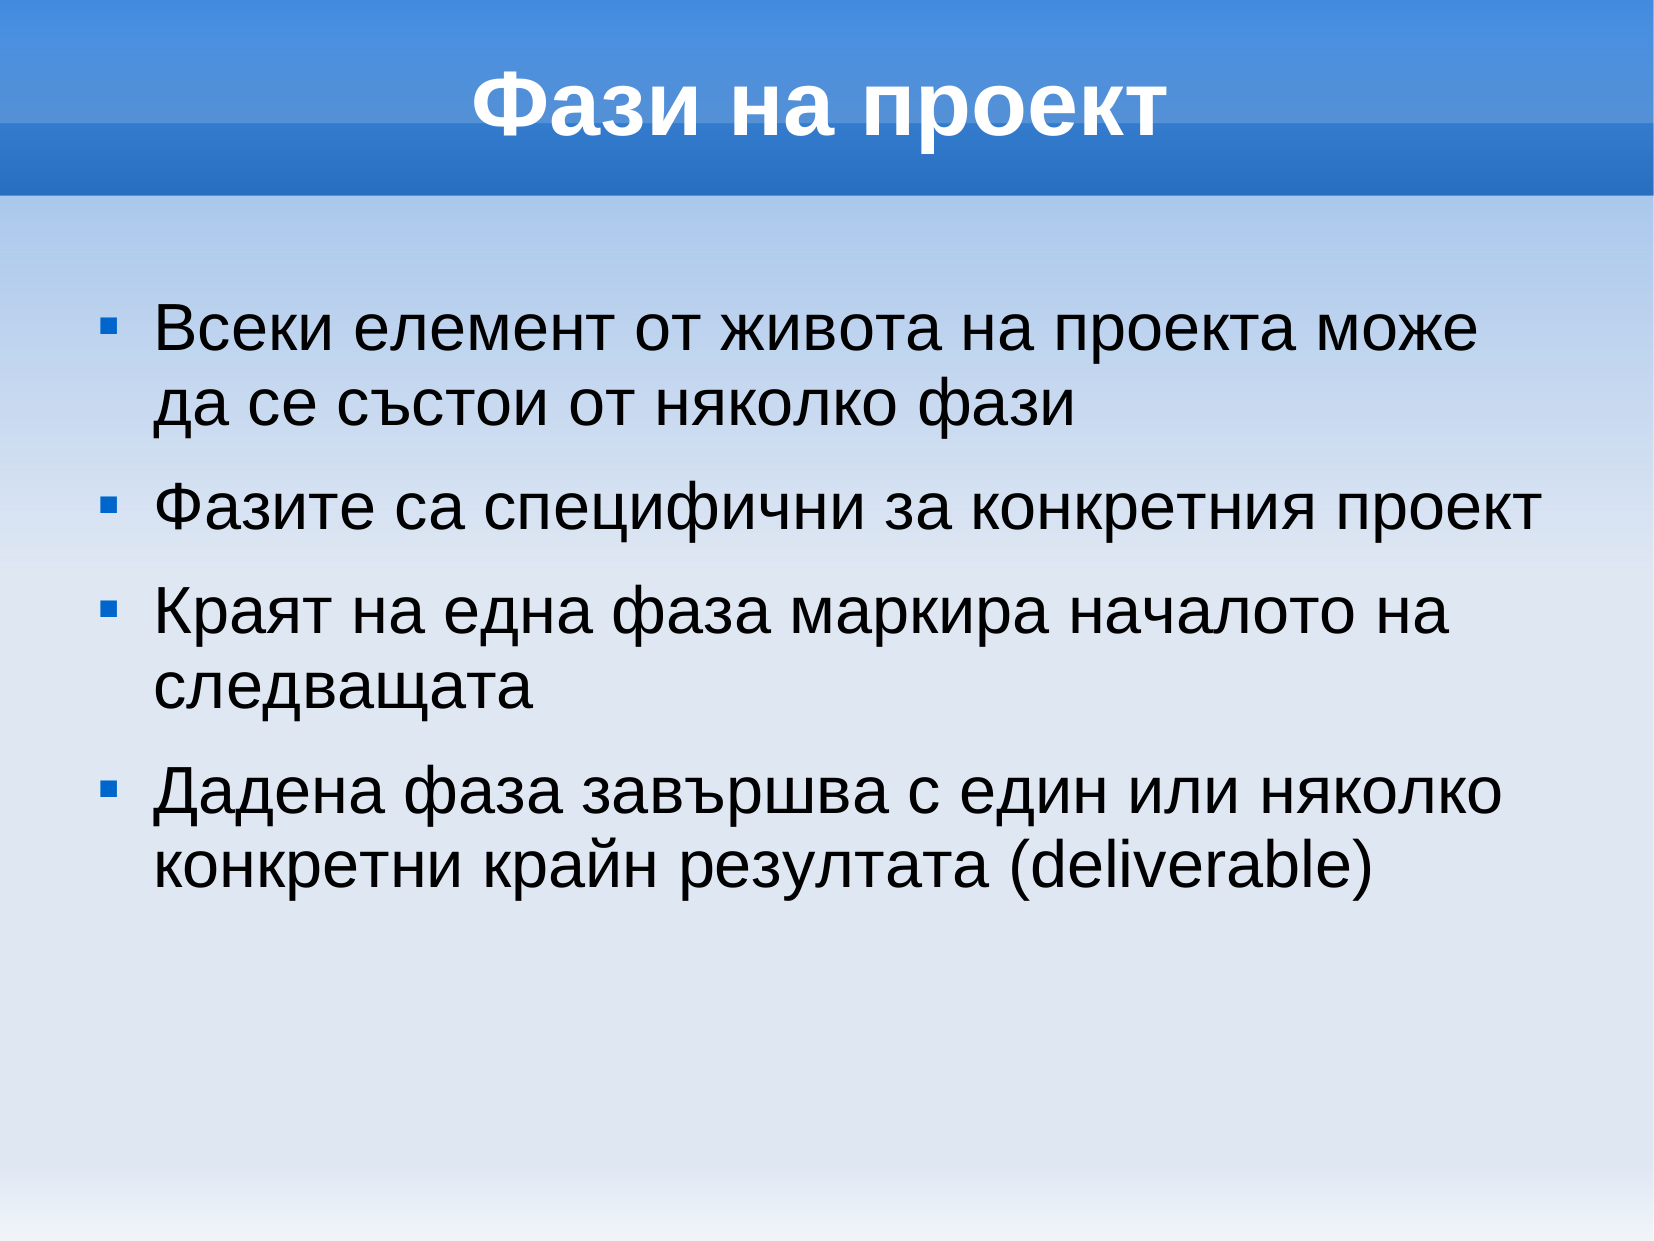

# Фази на проект
Всеки елемент от живота на проекта може да се състои от няколко фази
Фазите са специфични за конкретния проект
Краят на една фаза маркира началото на следващата
Дадена фаза завършва с един или няколко конкретни крайн резултата (deliverable)